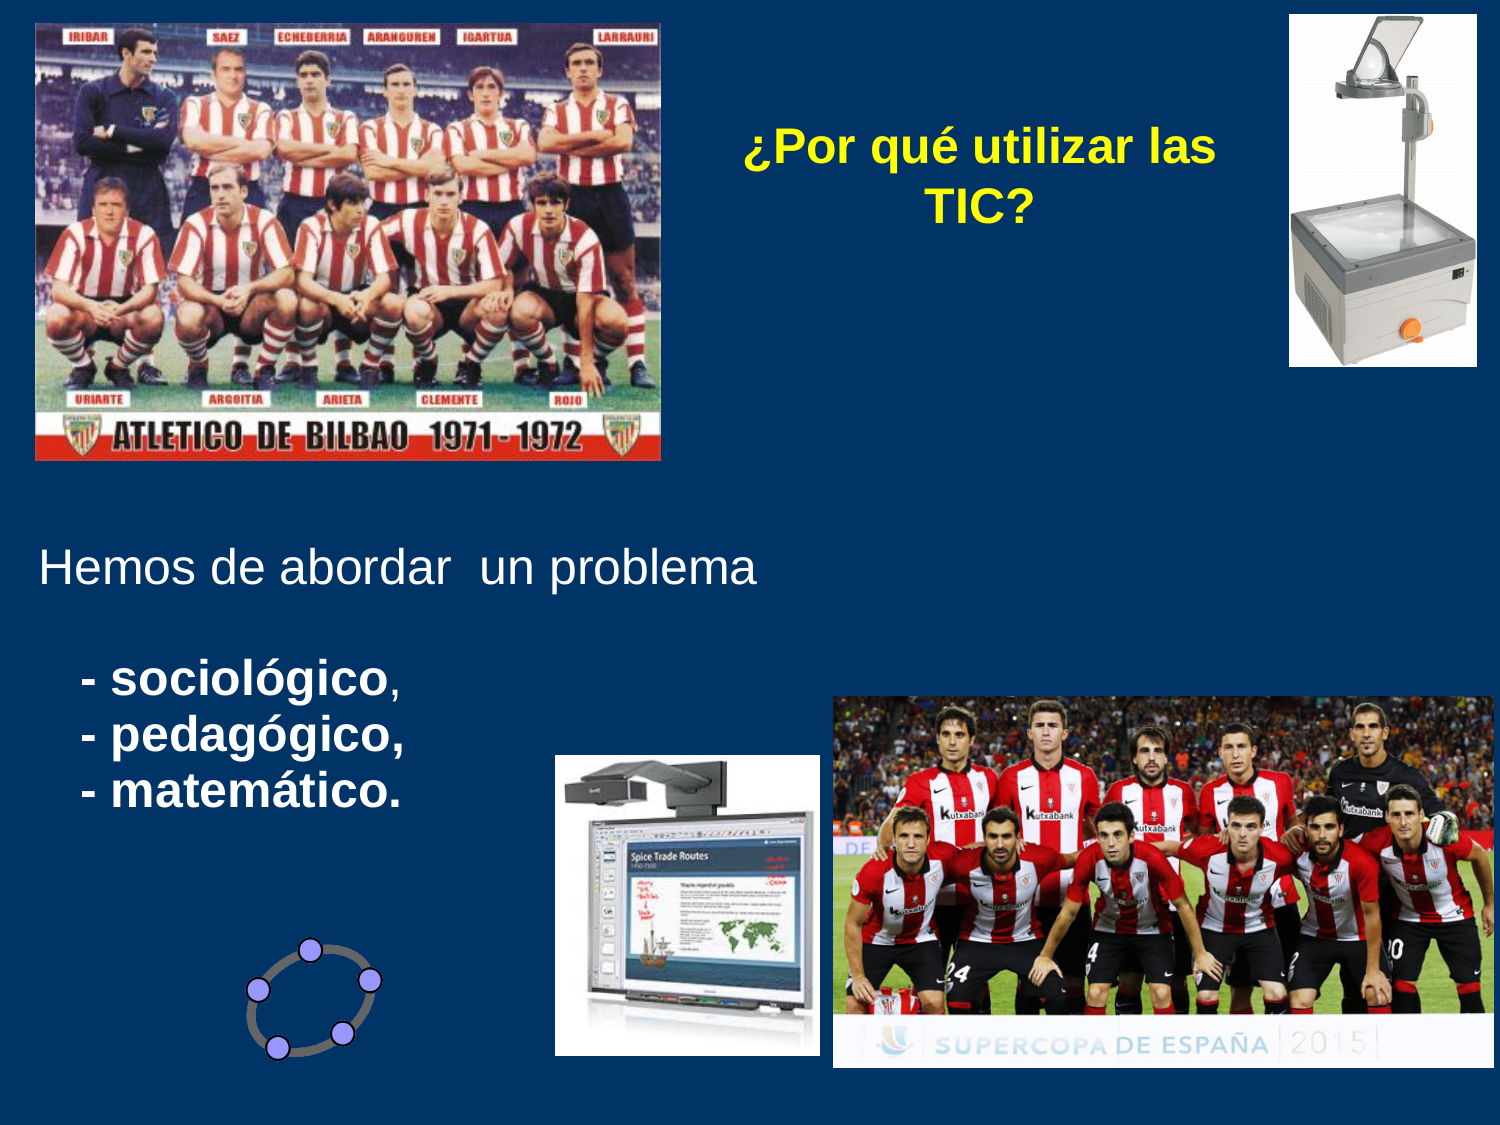

¿Por qué utilizar las TIC?
Hemos de abordar un problema
 - sociológico,
 - pedagógico,
 - matemático.